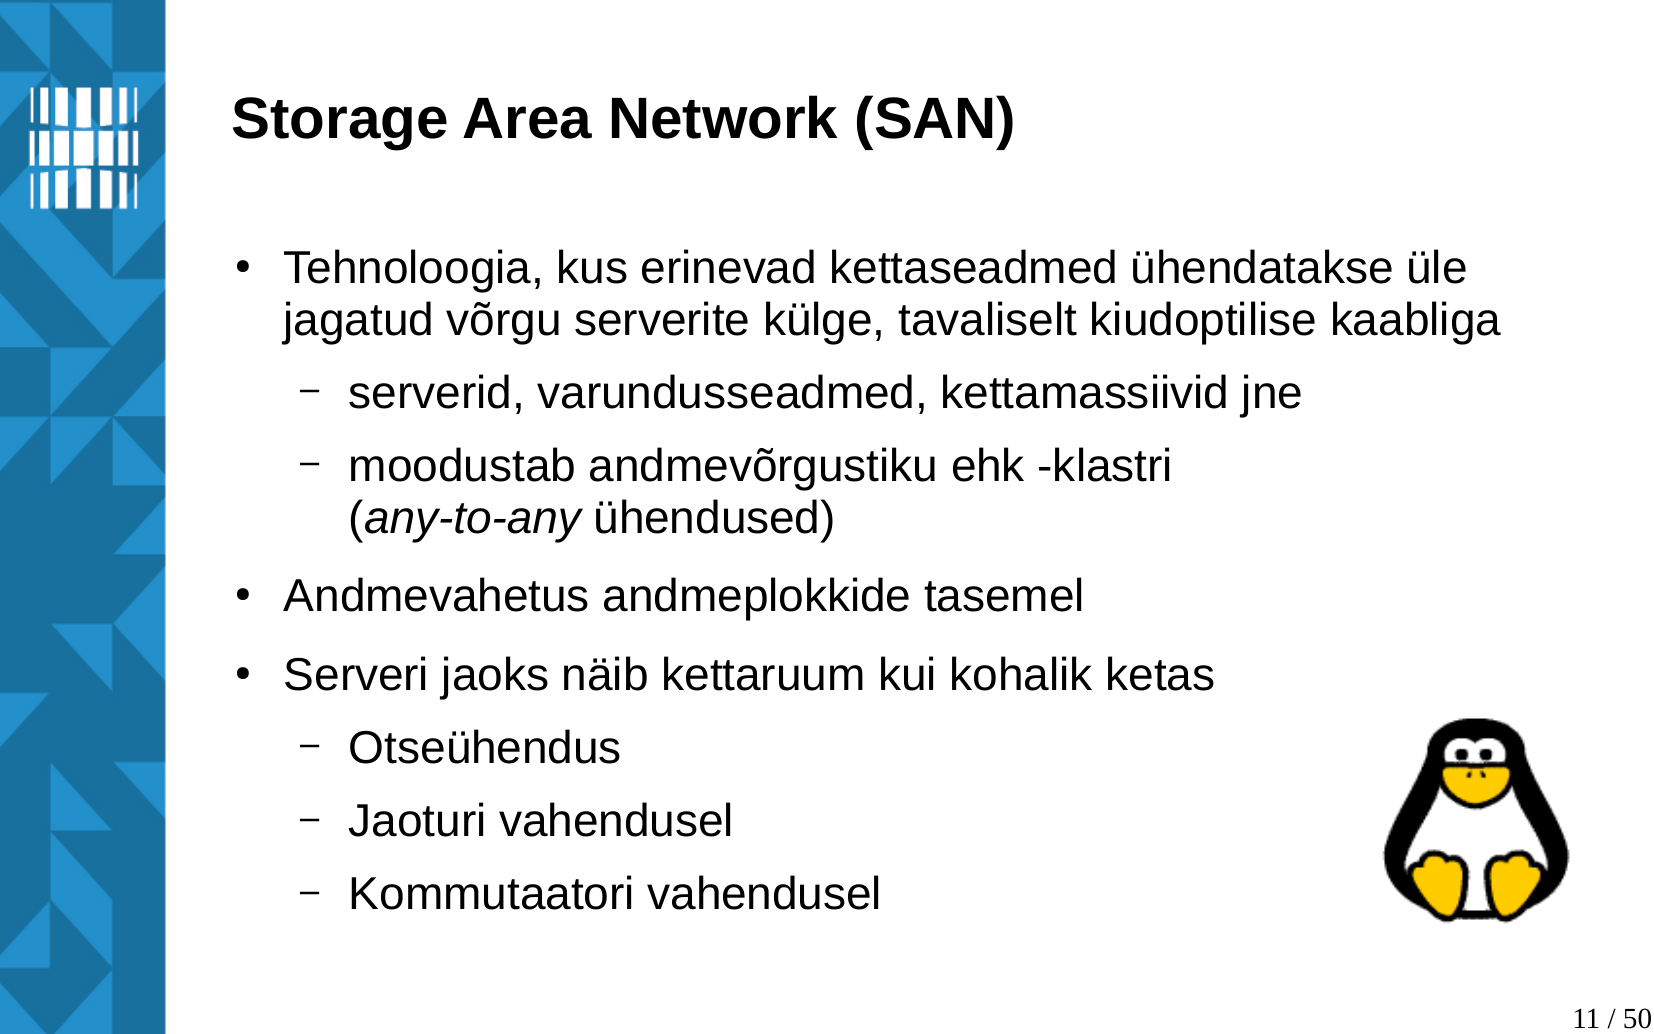

# Storage Area Network (SAN)
Tehnoloogia, kus erinevad kettaseadmed ühendatakse üle jagatud võrgu serverite külge, tavaliselt kiudoptilise kaabliga
serverid, varundusseadmed, kettamassiivid jne
moodustab andmevõrgustiku ehk -klastri
(any-to-any ühendused)
Andmevahetus andmeplokkide tasemel
Serveri jaoks näib kettaruum kui kohalik ketas
Otseühendus
Jaoturi vahendusel
Kommutaatori vahendusel